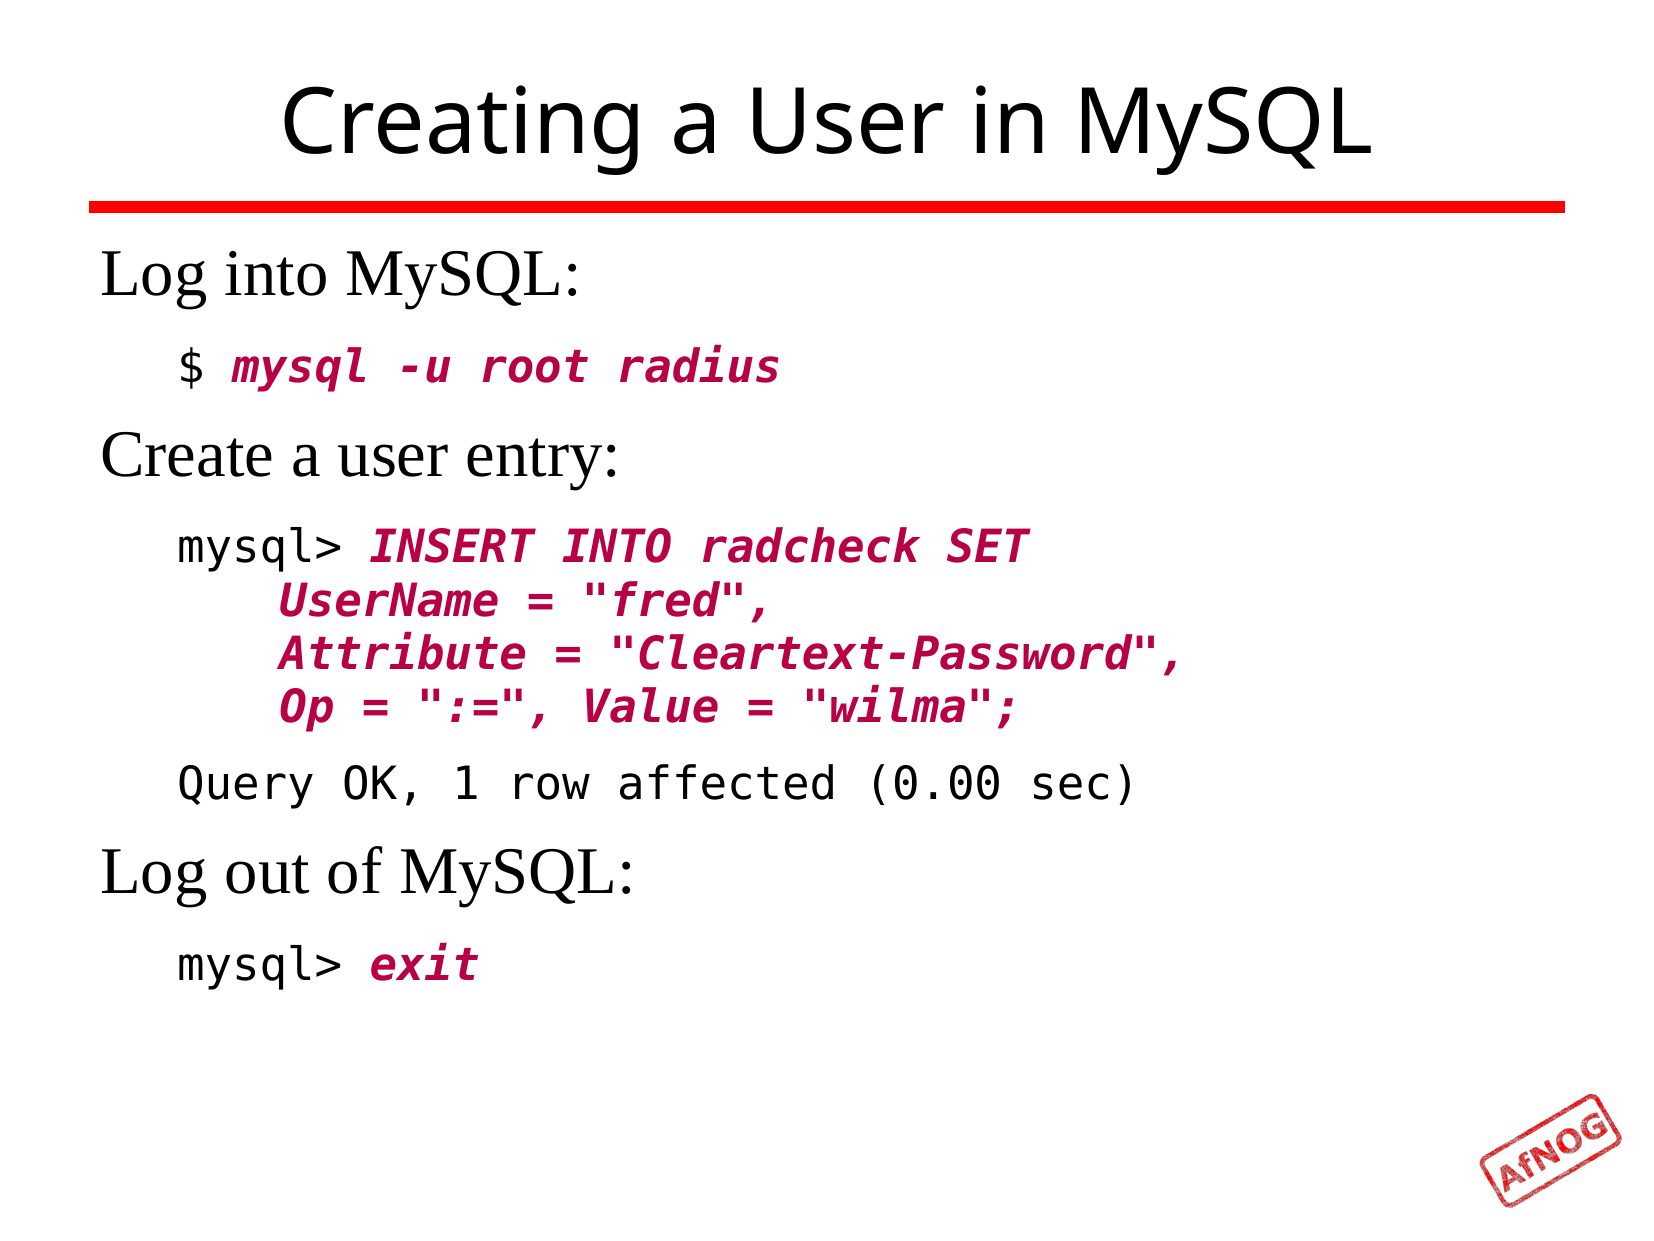

# Creating a User in MySQL
Log into MySQL:
$ mysql -u root radius
Create a user entry:
mysql> INSERT INTO radcheck SET
 UserName = "fred",
 Attribute = "Cleartext-Password",
 Op = ":=", Value = "wilma";
Query OK, 1 row affected (0.00 sec)
Log out of MySQL:
mysql> exit